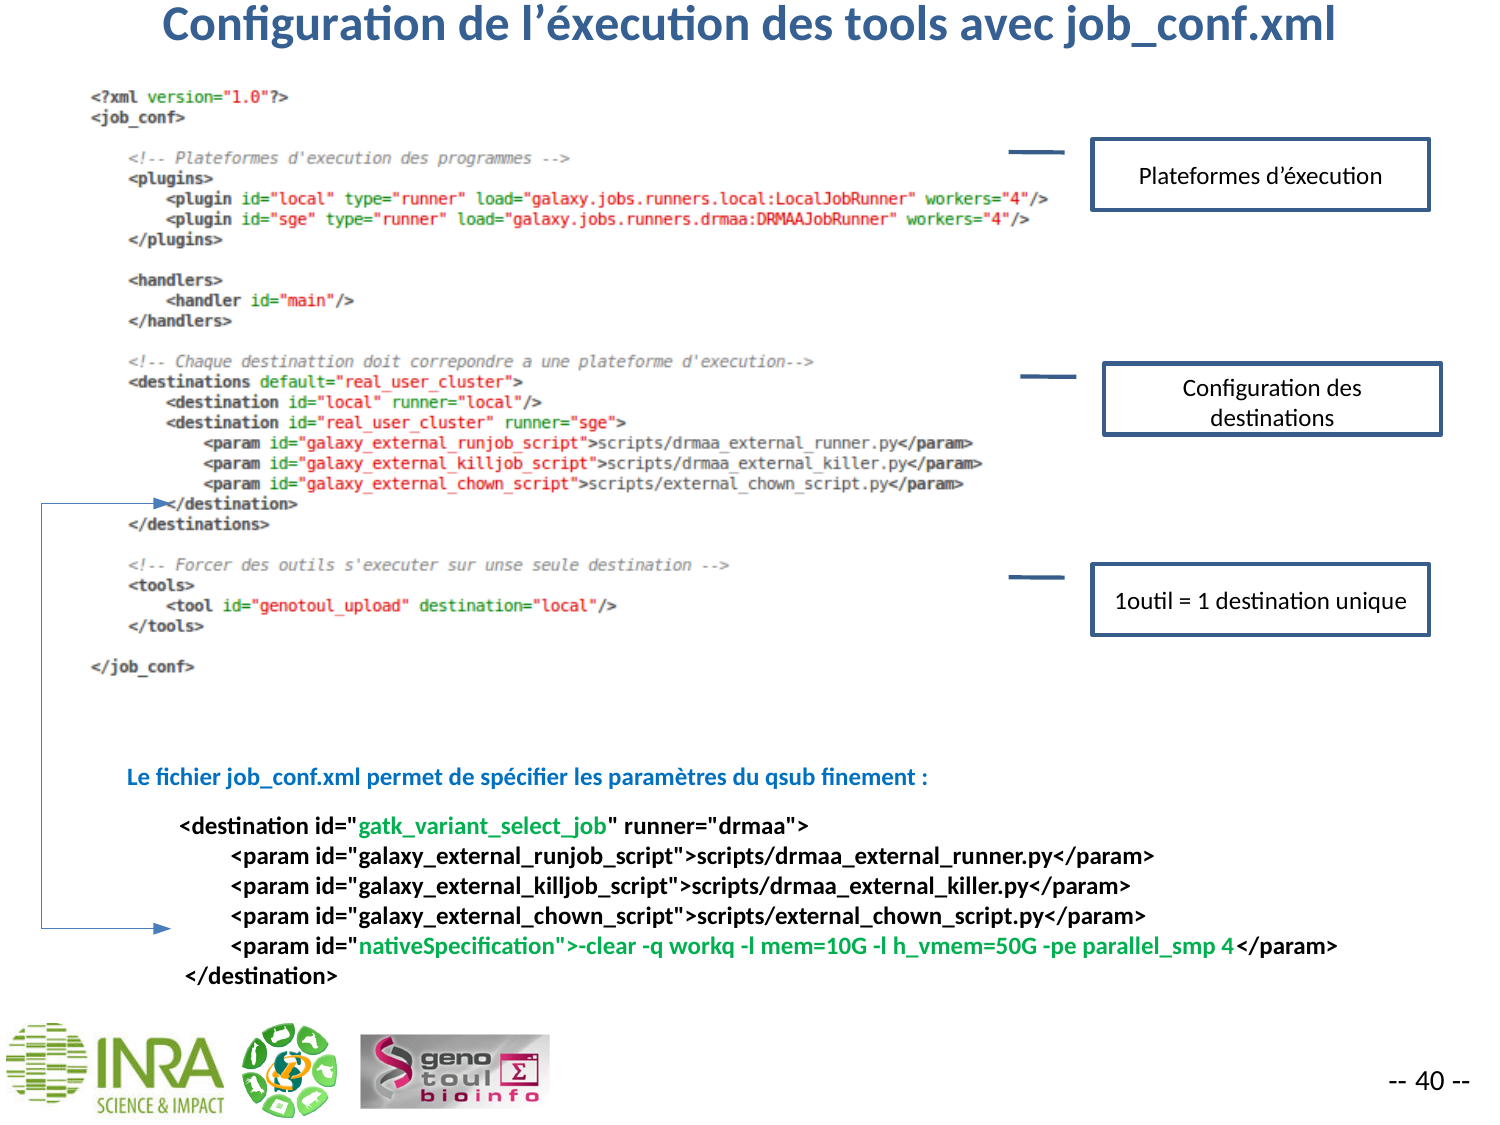

Configuration de l’éxecution des tools avec job_conf.xml
Plateformes d’éxecution
Configuration des destinations
1outil = 1 destination unique
Le fichier job_conf.xml permet de spécifier les paramètres du qsub finement :
       <destination id="gatk_variant_select_job" runner="drmaa">
        <param id="galaxy_external_runjob_script">scripts/drmaa_external_runner.py</param>
            <param id="galaxy_external_killjob_script">scripts/drmaa_external_killer.py</param>
            <param id="galaxy_external_chown_script">scripts/external_chown_script.py</param>
            <param id="nativeSpecification">-clear -q workq -l mem=10G -l h_vmem=50G -pe parallel_smp 4</param>
        </destination>